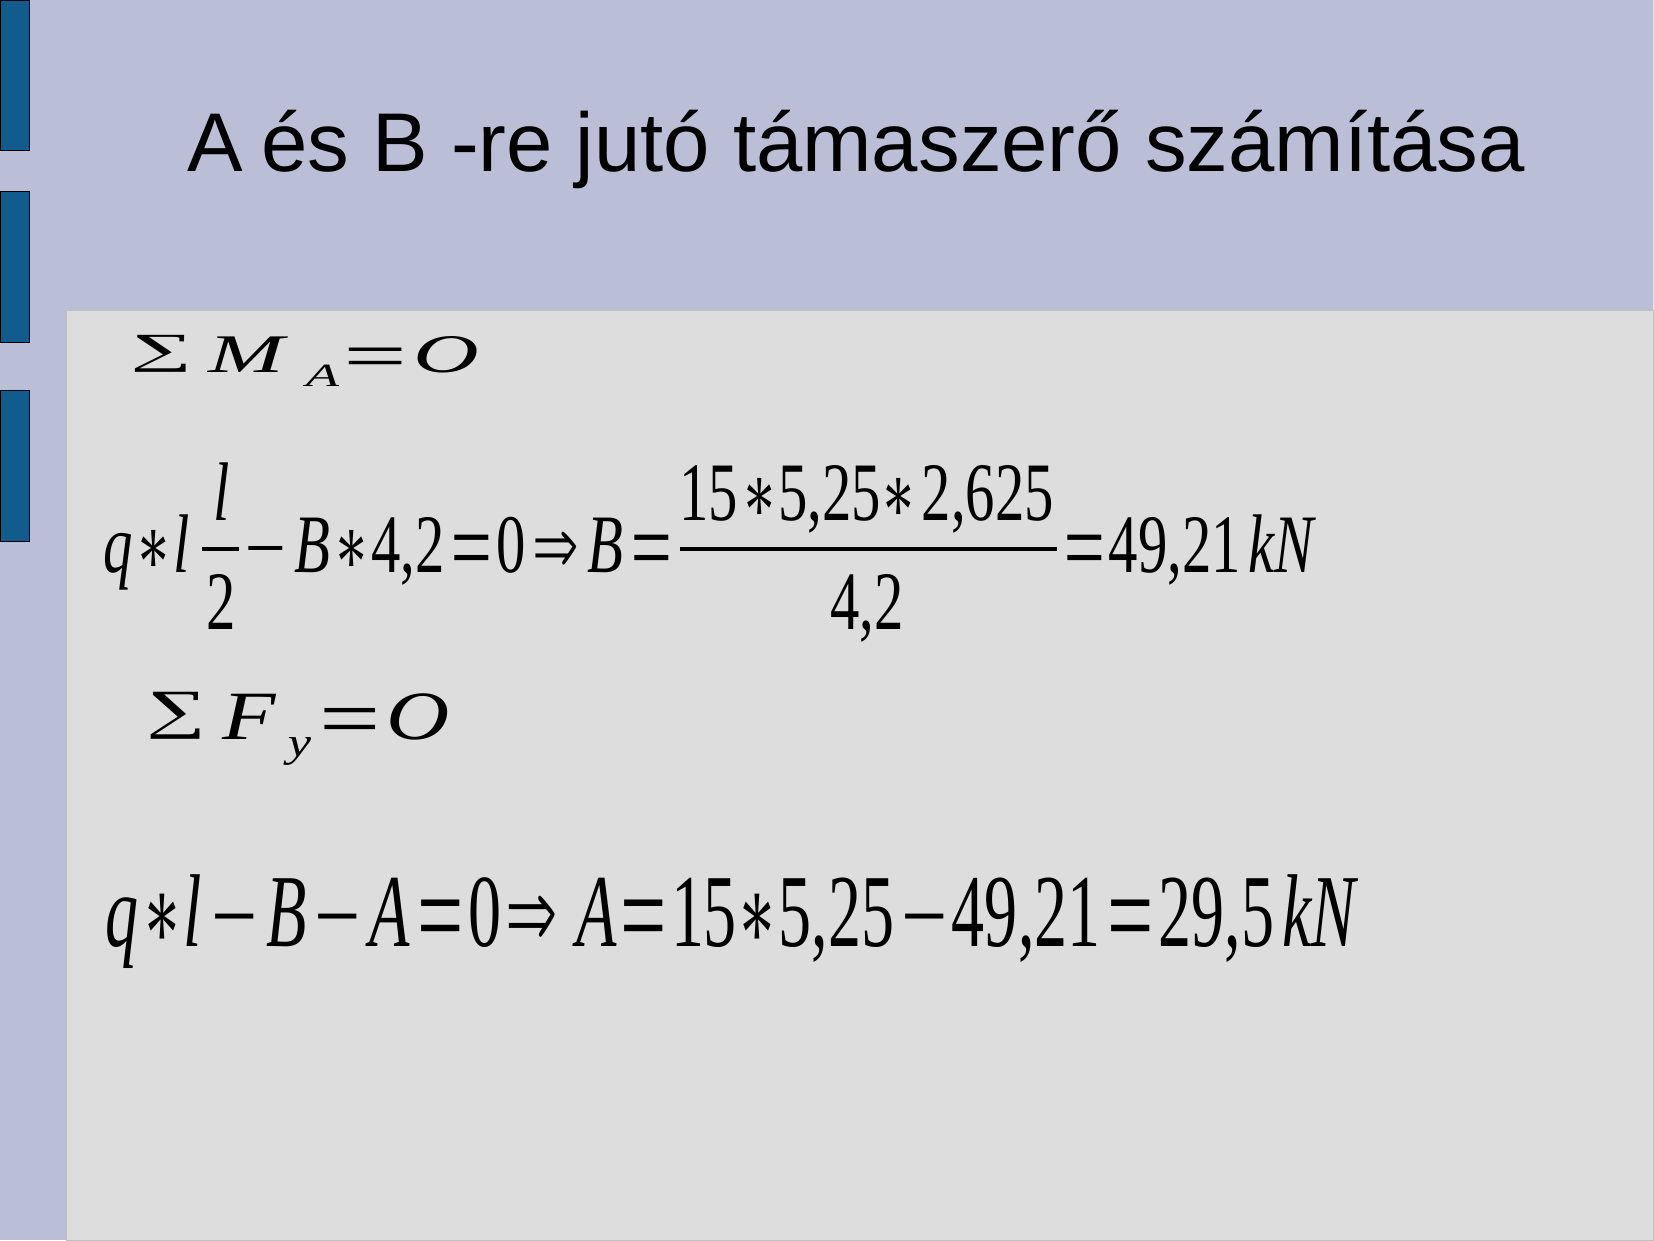

A és B -re jutó támaszerő számítása